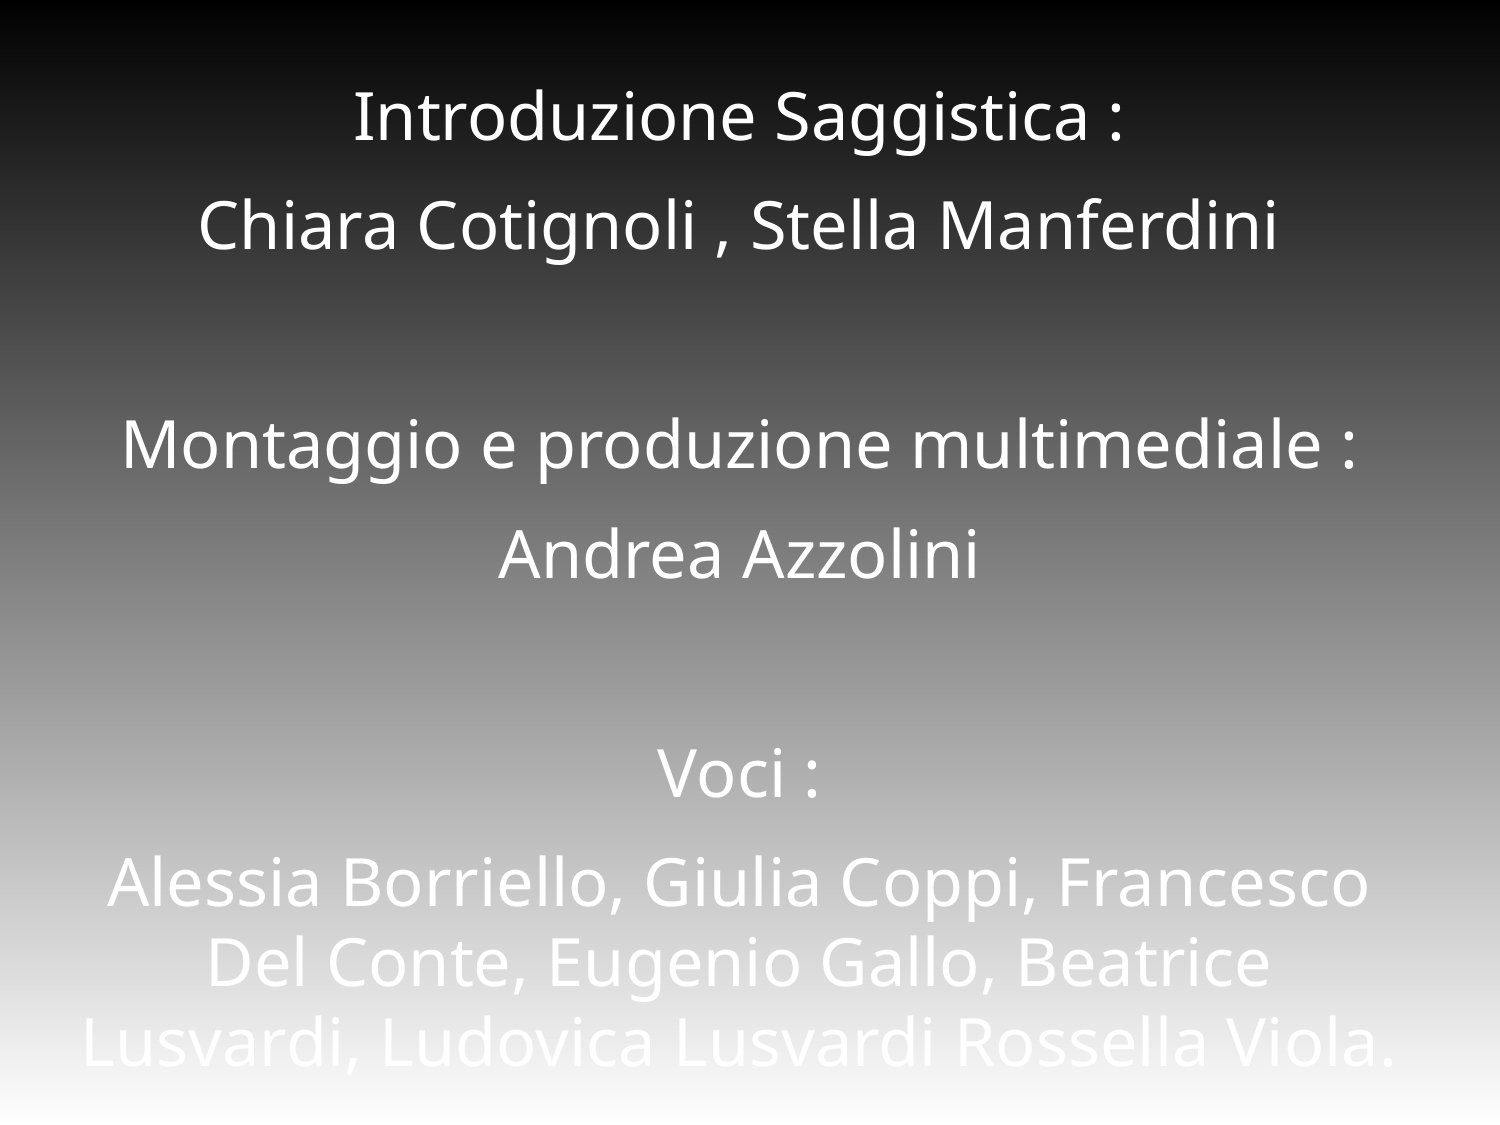

# Introduzione Saggistica :
Chiara Cotignoli , Stella Manferdini
Montaggio e produzione multimediale :
Andrea Azzolini
Voci :
Alessia Borriello, Giulia Coppi, Francesco Del Conte, Eugenio Gallo, Beatrice Lusvardi, Ludovica Lusvardi Rossella Viola.